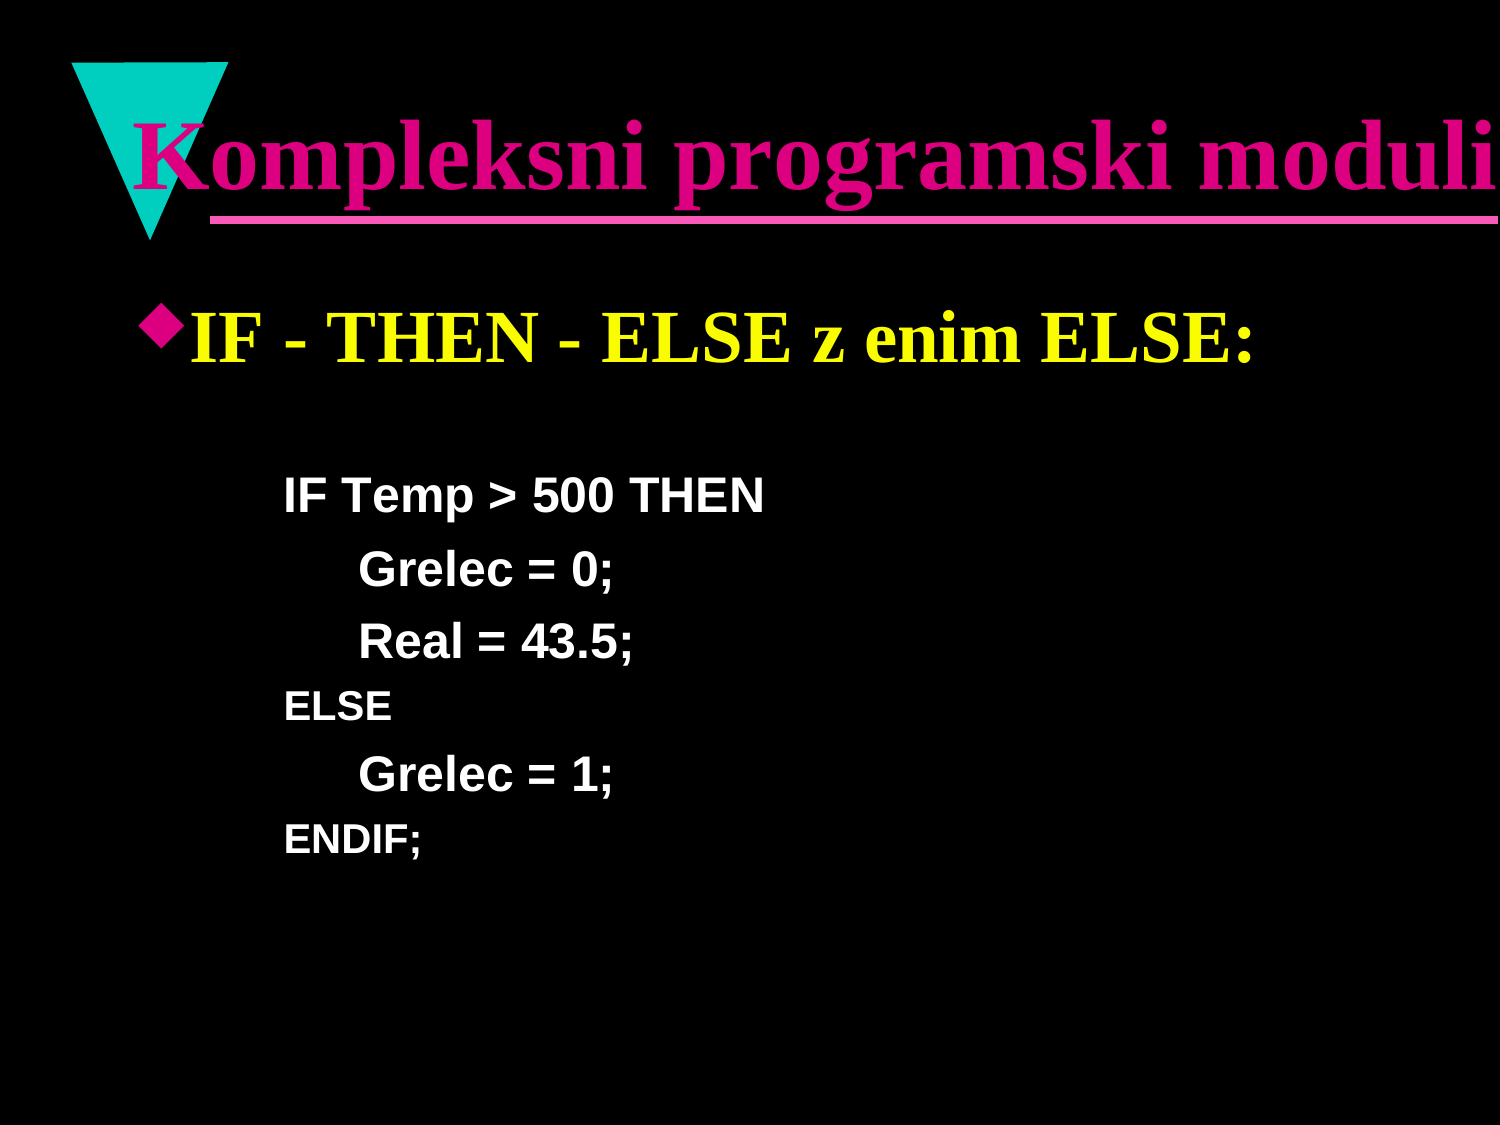

# Kompleksni programski moduli
IF - THEN - ELSE z enim ELSE:
IF Temp > 500 THEN
Grelec = 0;
Real = 43.5;
ELSE
Grelec = 1;
ENDIF;
RVP2
Kreiranje programskih modulov
36